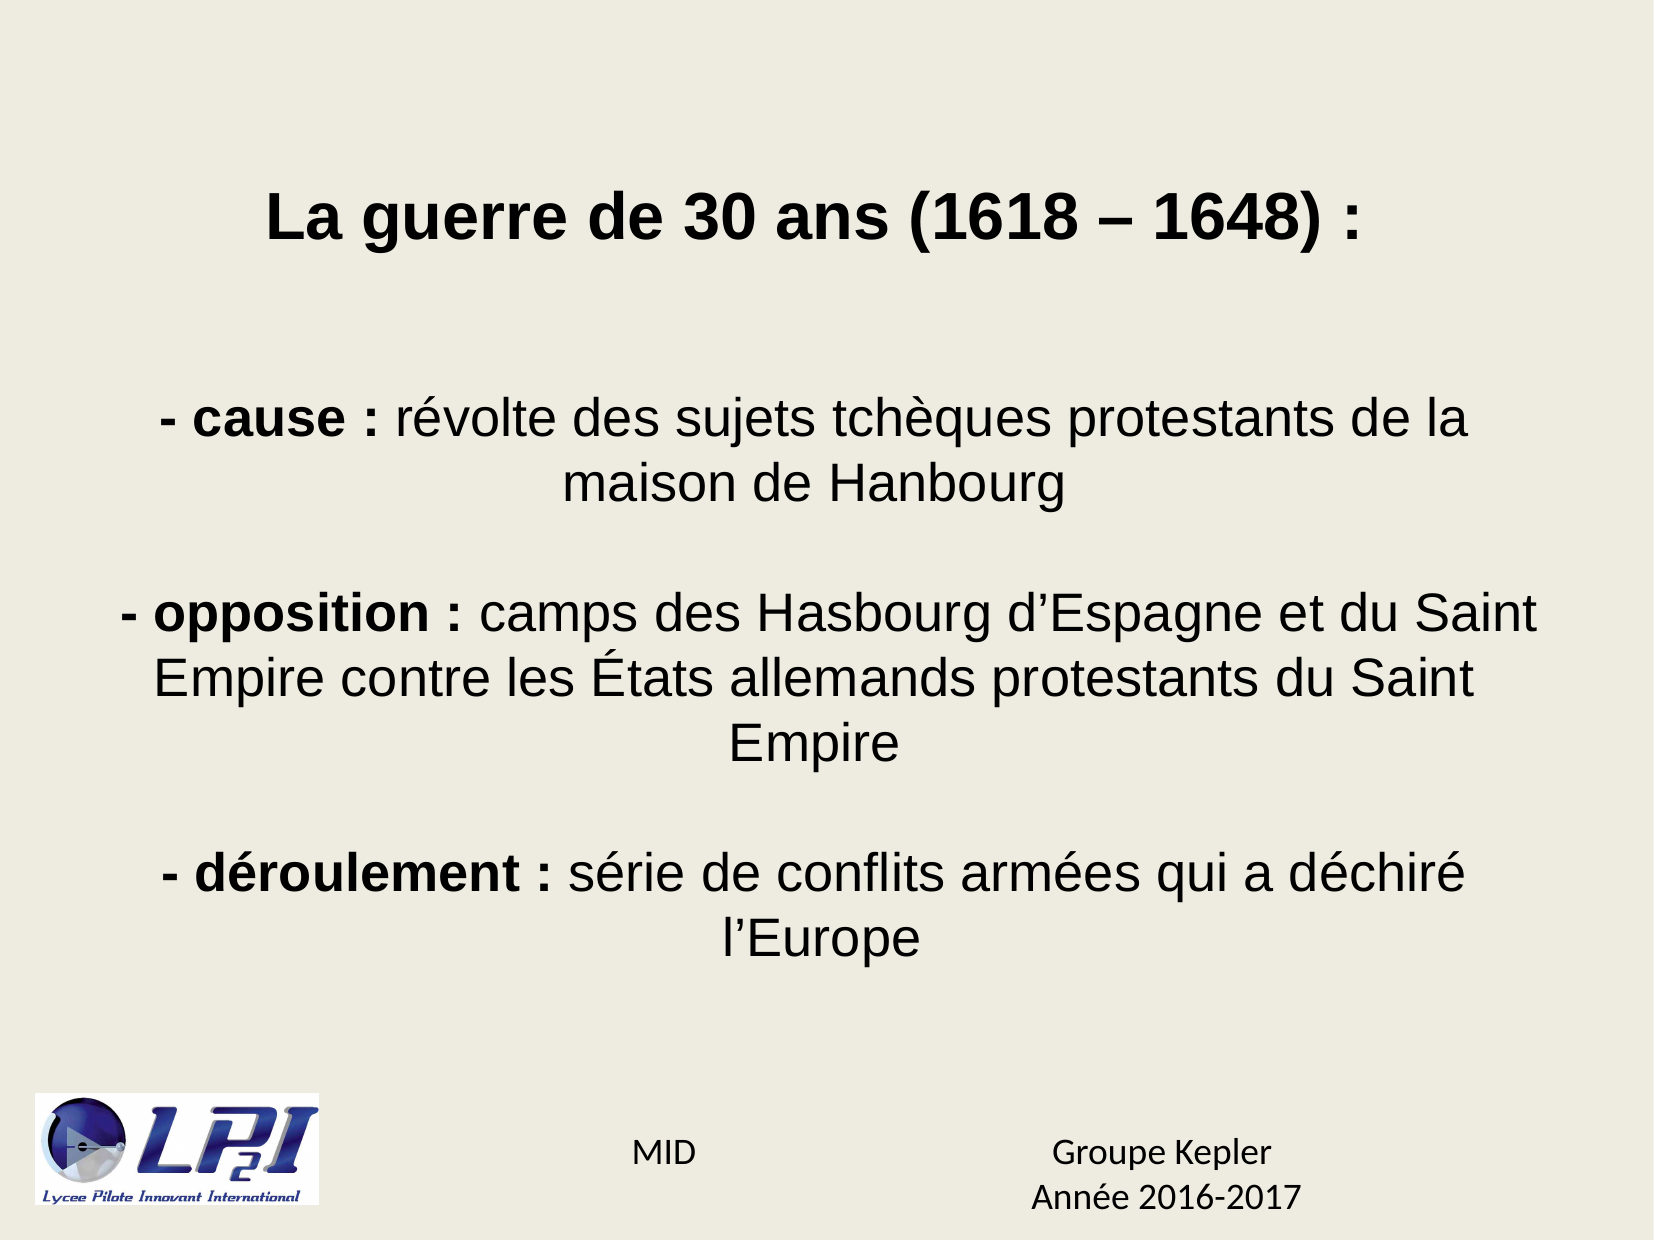

# La guerre de 30 ans (1618 – 1648) :
- cause : révolte des sujets tchèques protestants de la maison de Hanbourg
 - opposition : camps des Hasbourg d’Espagne et du Saint Empire contre les États allemands protestants du Saint Empire
- déroulement : série de conflits armées qui a déchiré
 l’Europe
 MID Groupe Kepler
 Année 2016-2017